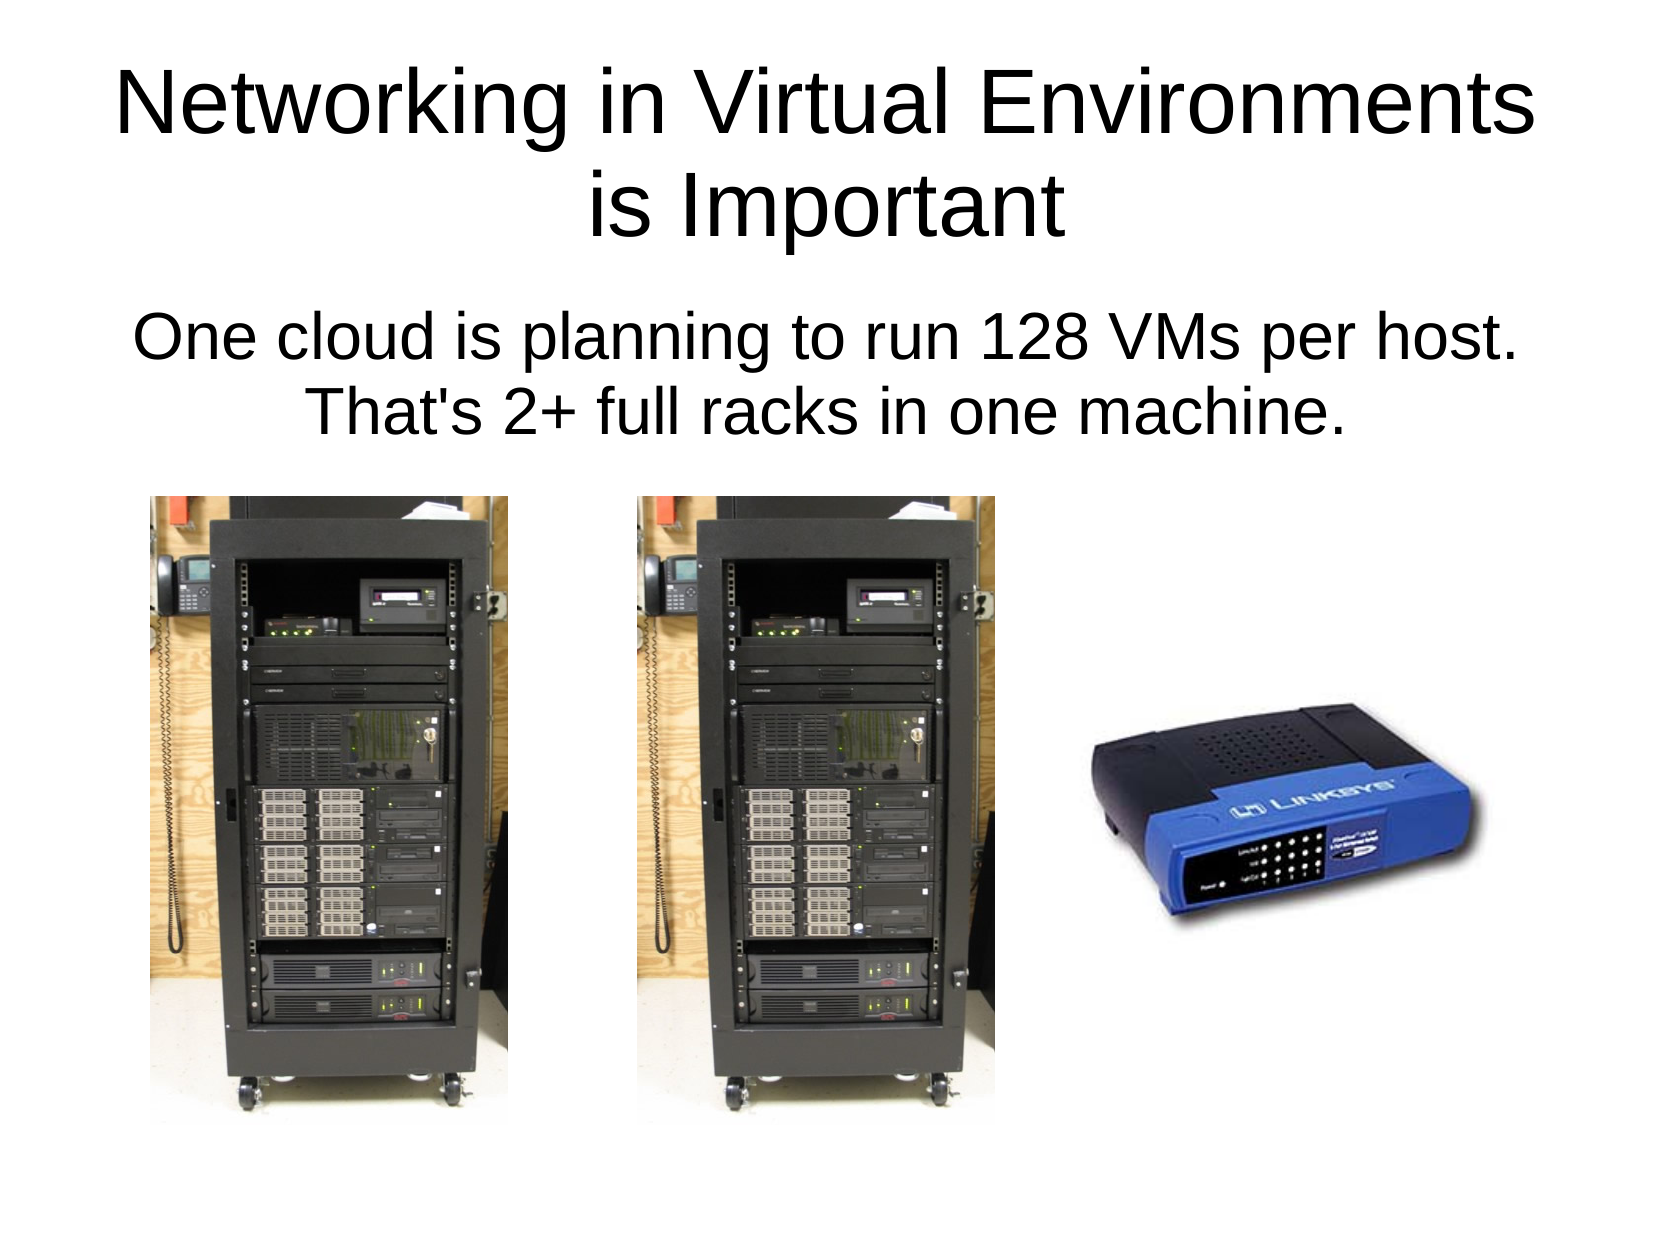

# Networking in Virtual Environments is Important
One cloud is planning to run 128 VMs per host.
That's 2+ full racks in one machine.